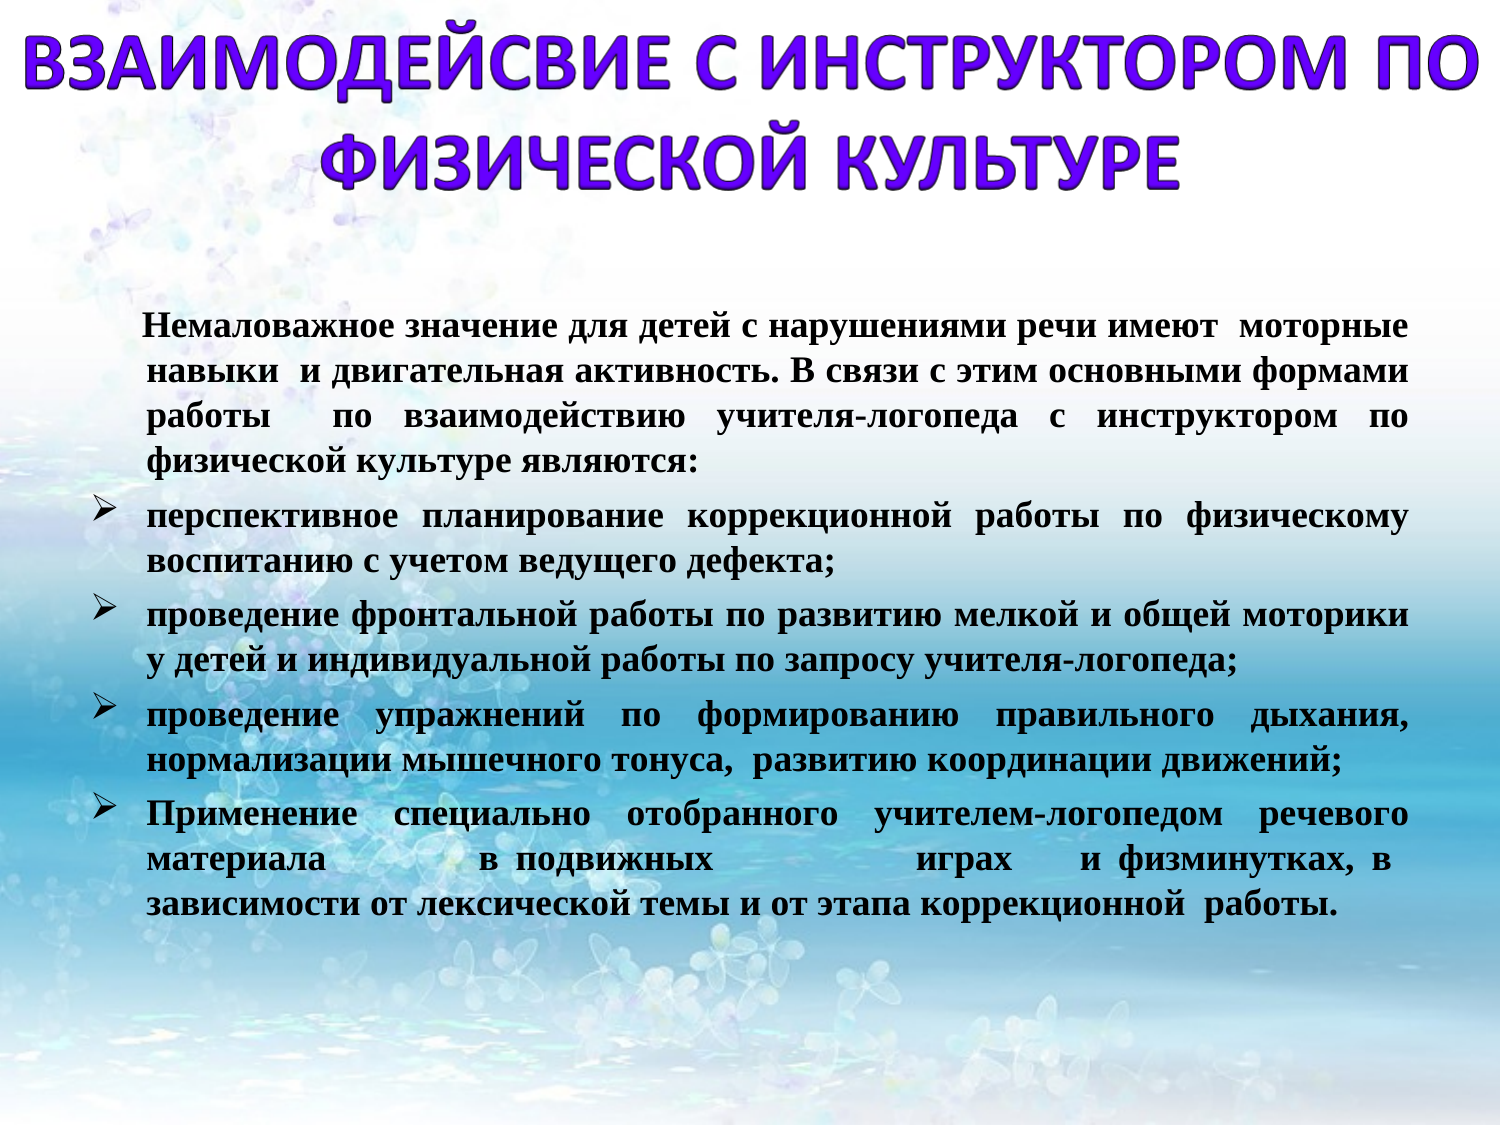

# Немаловажное значение для детей с нарушениями речи имеют моторные навыки и двигательная активность. В связи с этим основными формами работы по взаимодействию учителя-логопеда с инструктором по физической культуре являются:
перспективное планирование коррекционной работы по физическому воспитанию с учетом ведущего дефекта;
проведение фронтальной работы по развитию мелкой и общей моторики у детей и индивидуальной работы по запросу учителя-логопеда;
проведение упражнений по формированию правильного дыхания, нормализации мышечного тонуса, развитию координации движений;
Применение специально отобранного учителем-логопедом речевого материала в подвижных играх и физминутках, в зависимости от лексической темы и от этапа коррекционной работы.